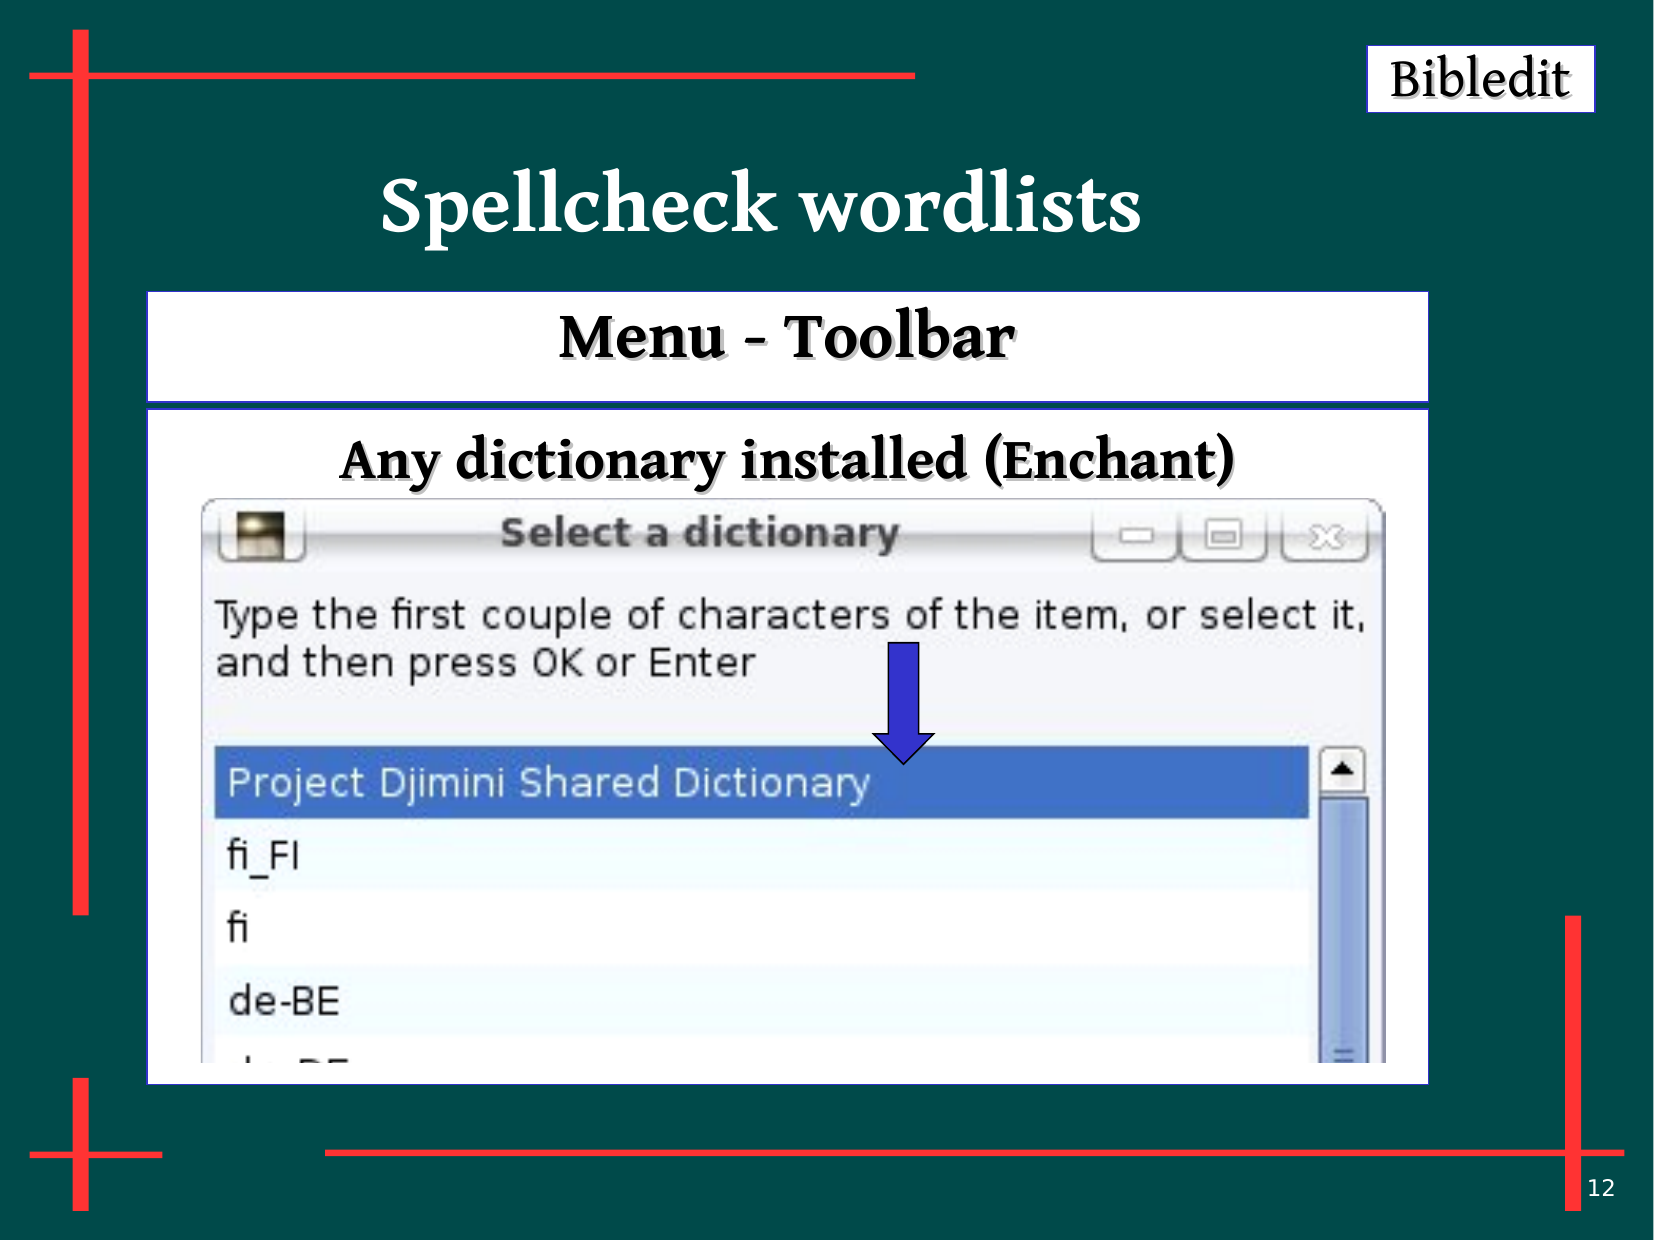

Bibledit
# Spellcheck wordlists
Menu - Toolbar
Any dictionary installed (Enchant)‏